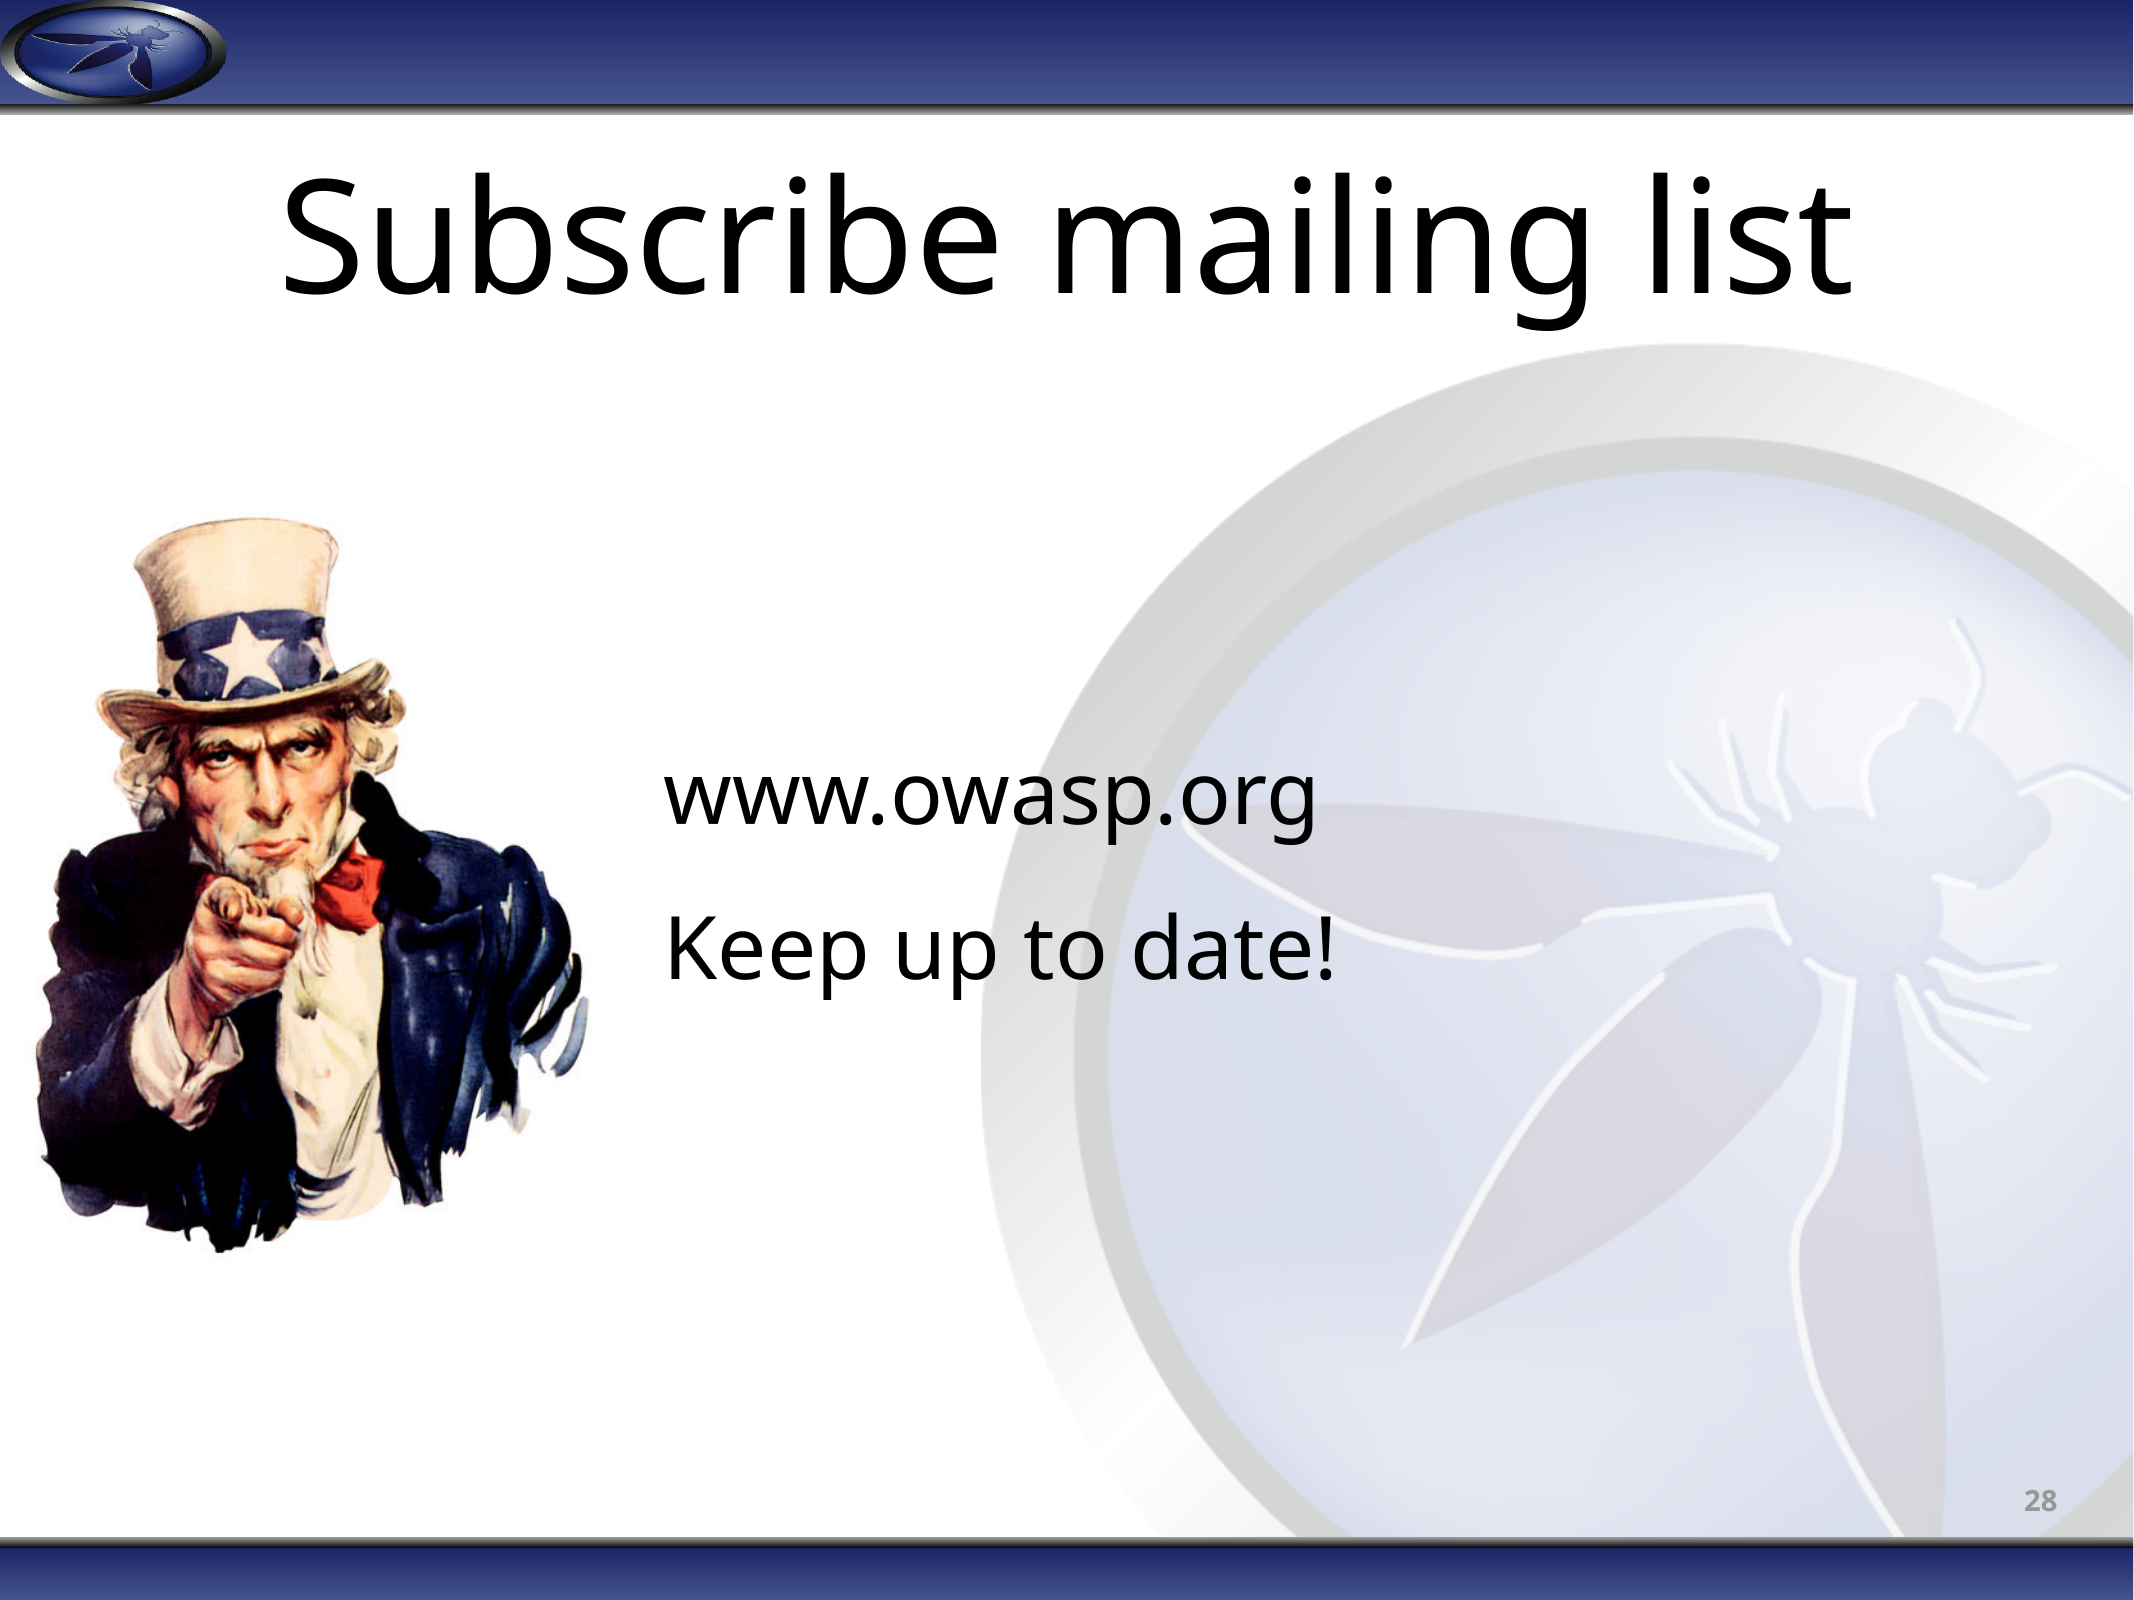

# Subscribe mailing list
www.owasp.org
Keep up to date!